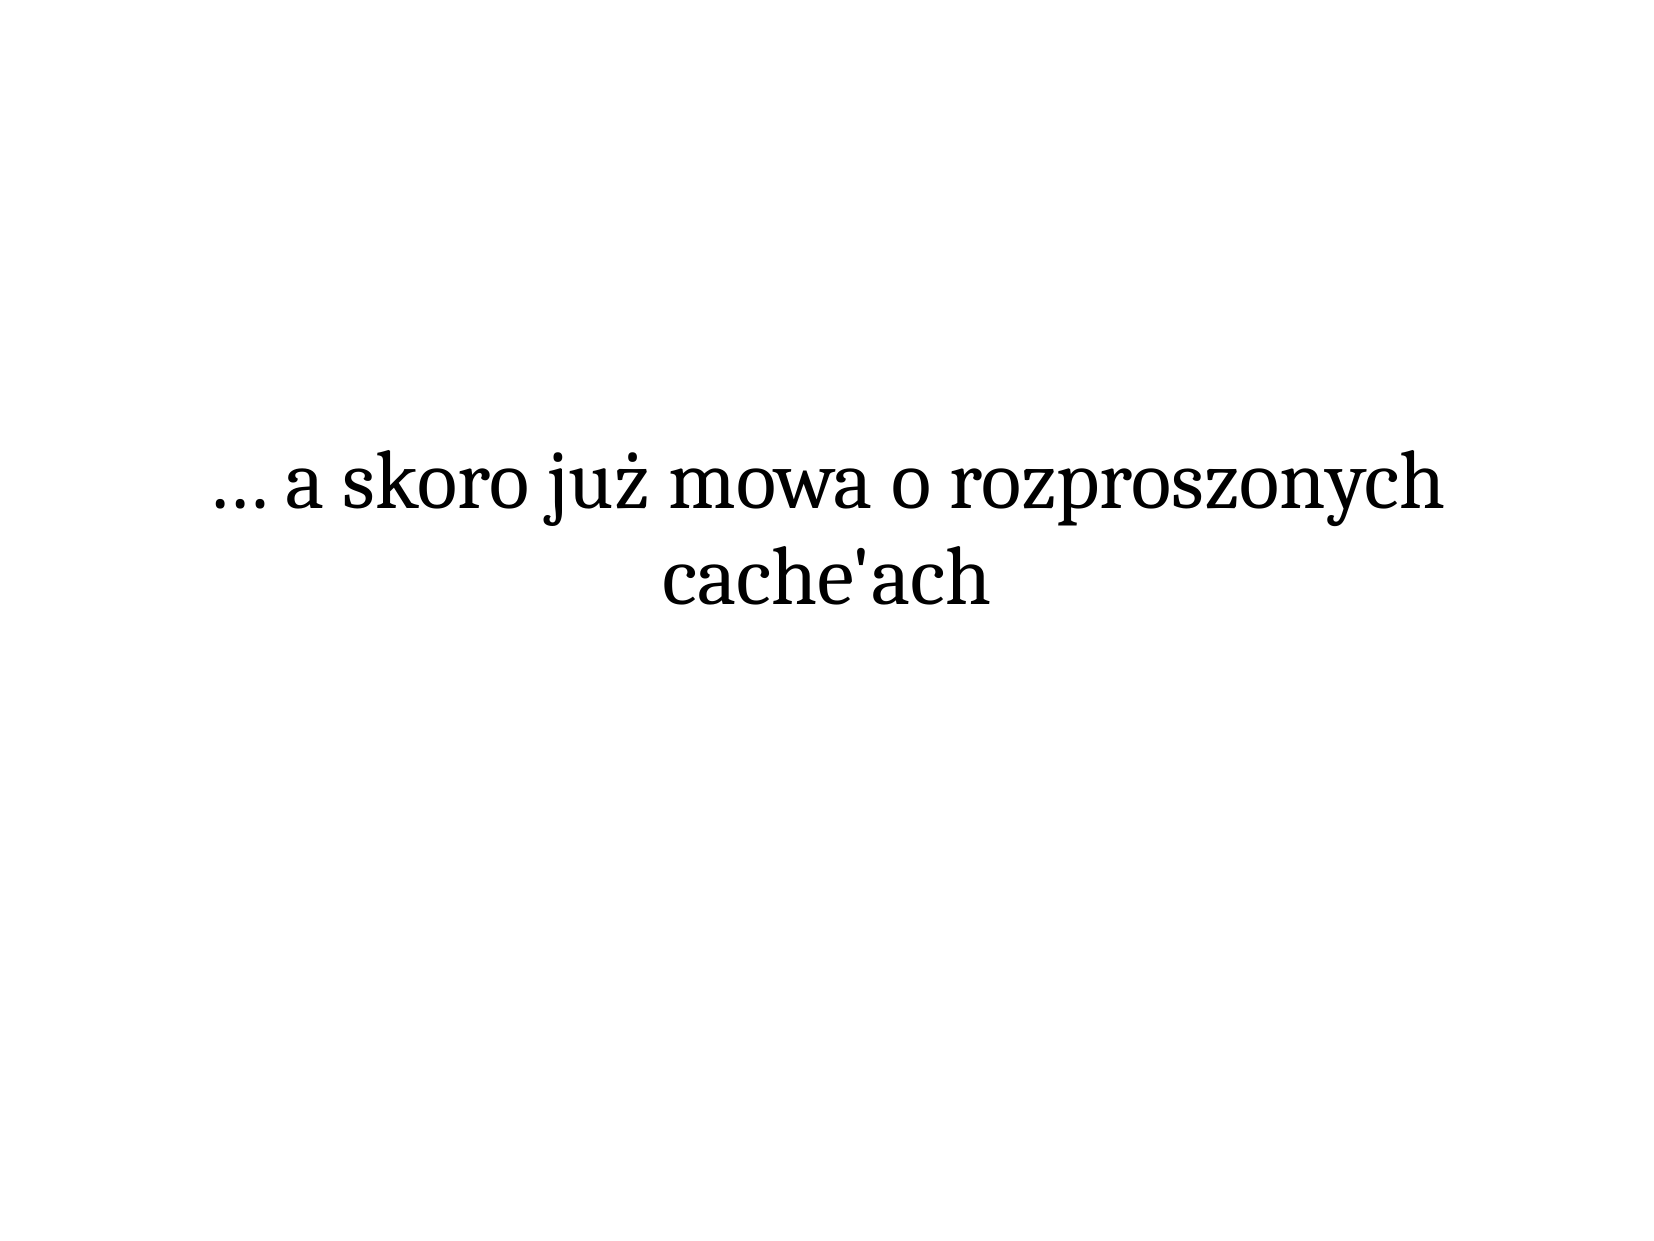

# … a skoro już mowa o rozproszonych cache'ach